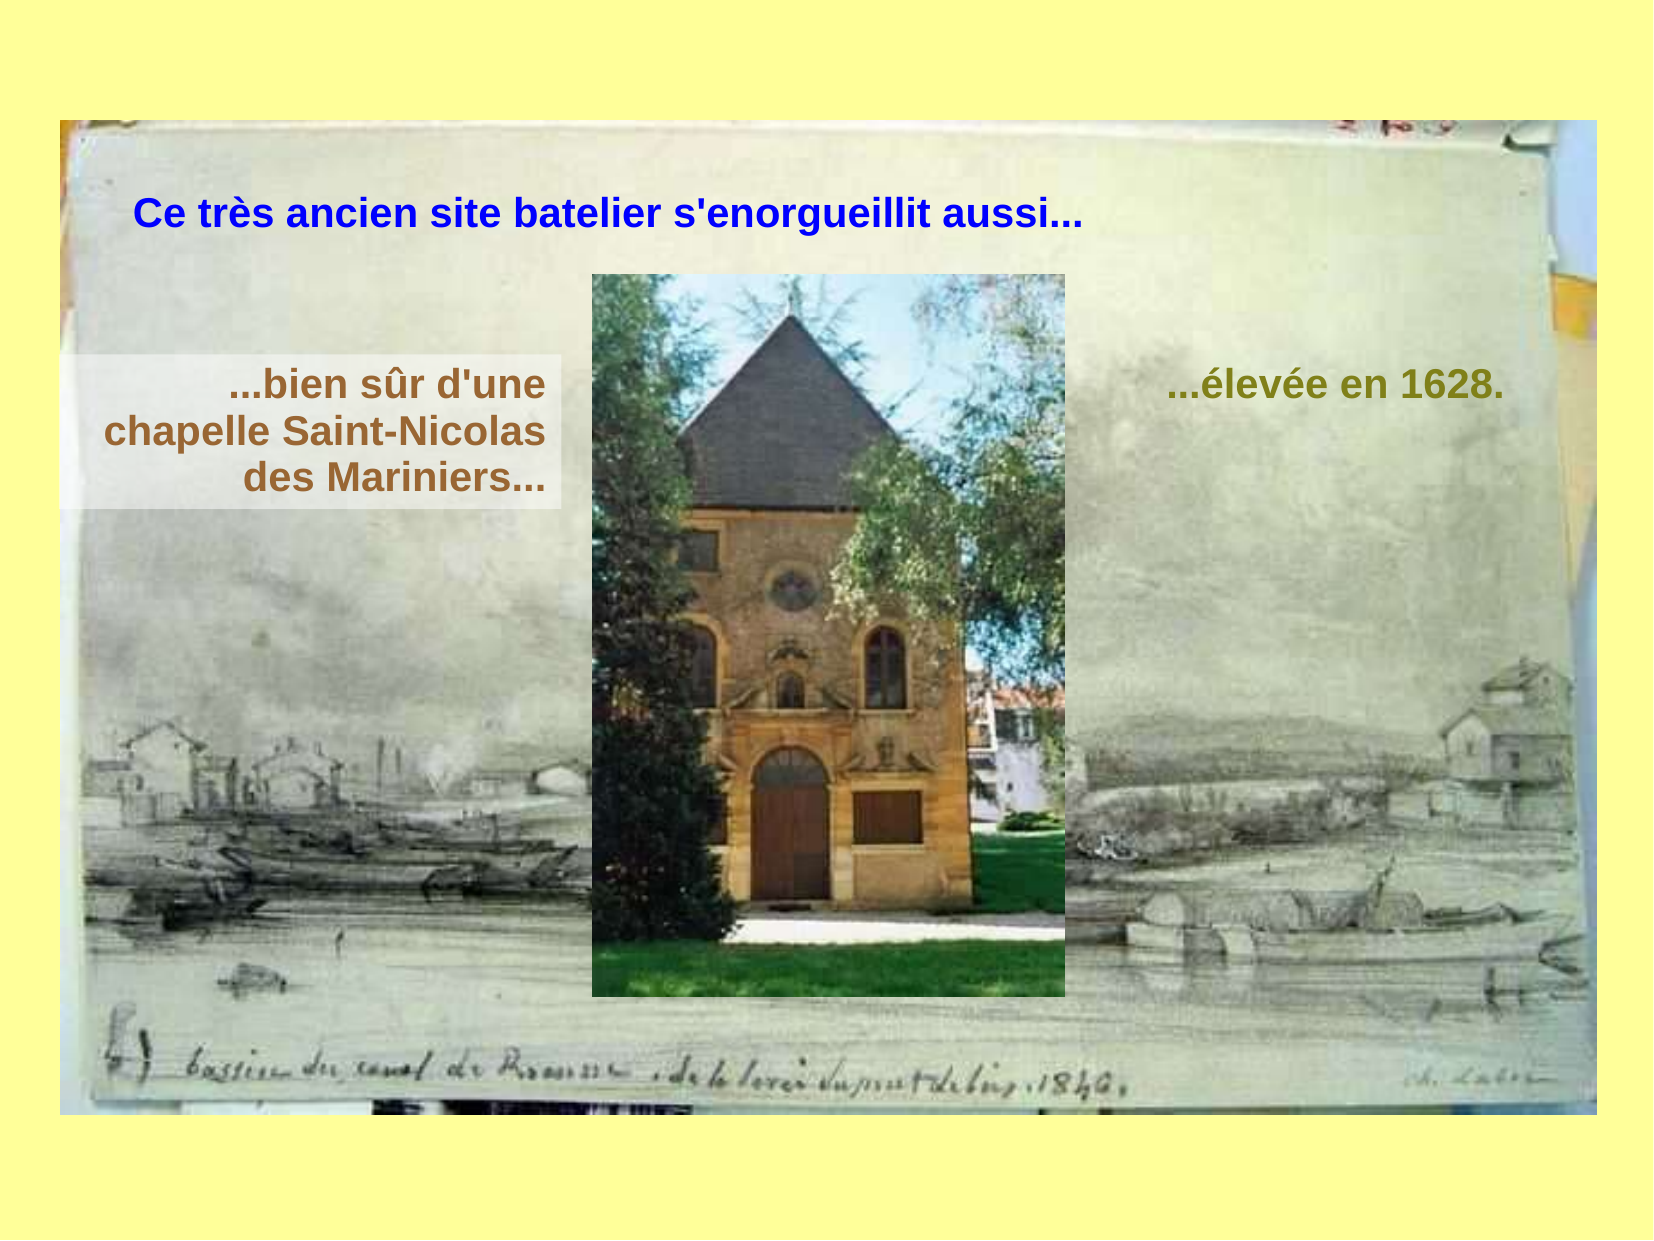

Ce très ancien site batelier s'enorgueillit aussi...
...bien sûr d'une chapelle Saint-Nicolas des Mariniers...
...élevée en 1628.